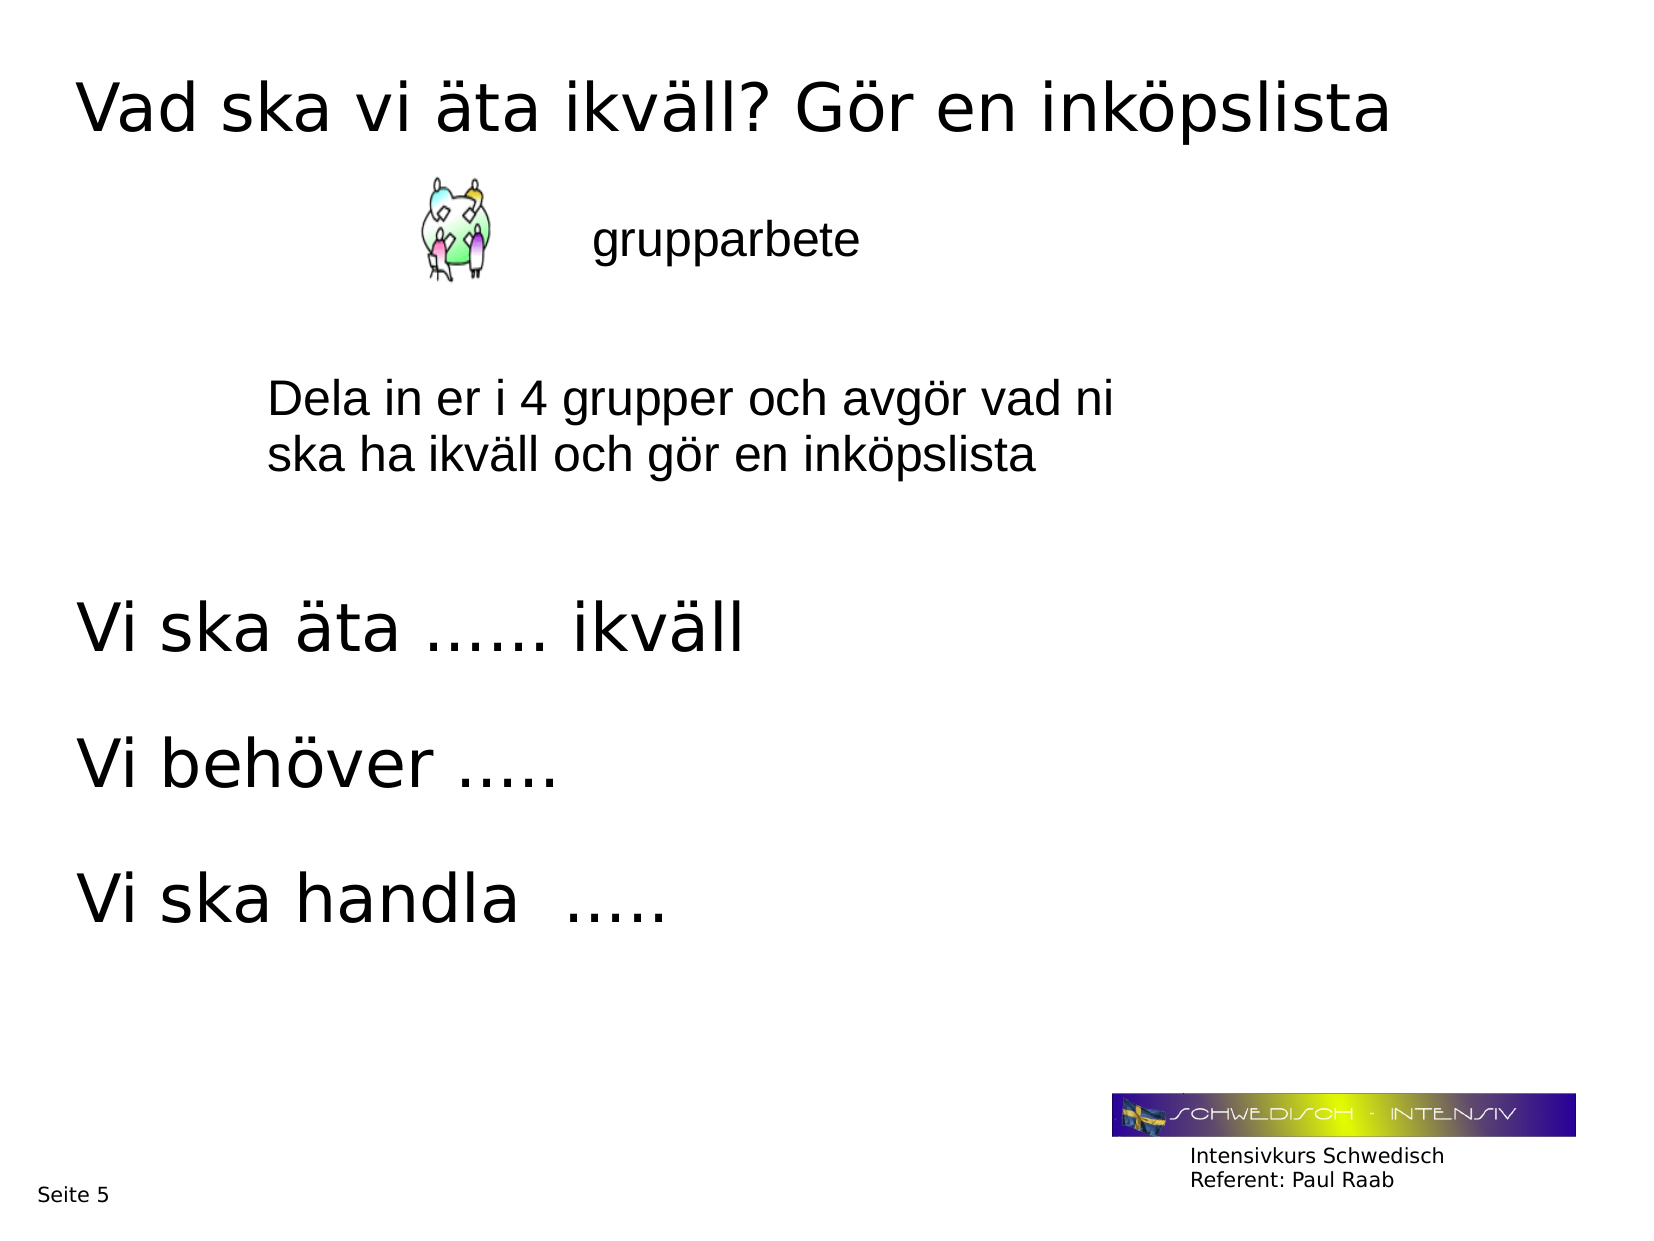

Vad ska vi äta ikväll? Gör en inköpslista
grupparbete
Dela in er i 4 grupper och avgör vad ni ska ha ikväll och gör en inköpslista
Vi ska äta ...... ikväll
Vi behöver .....
Vi ska handla .....